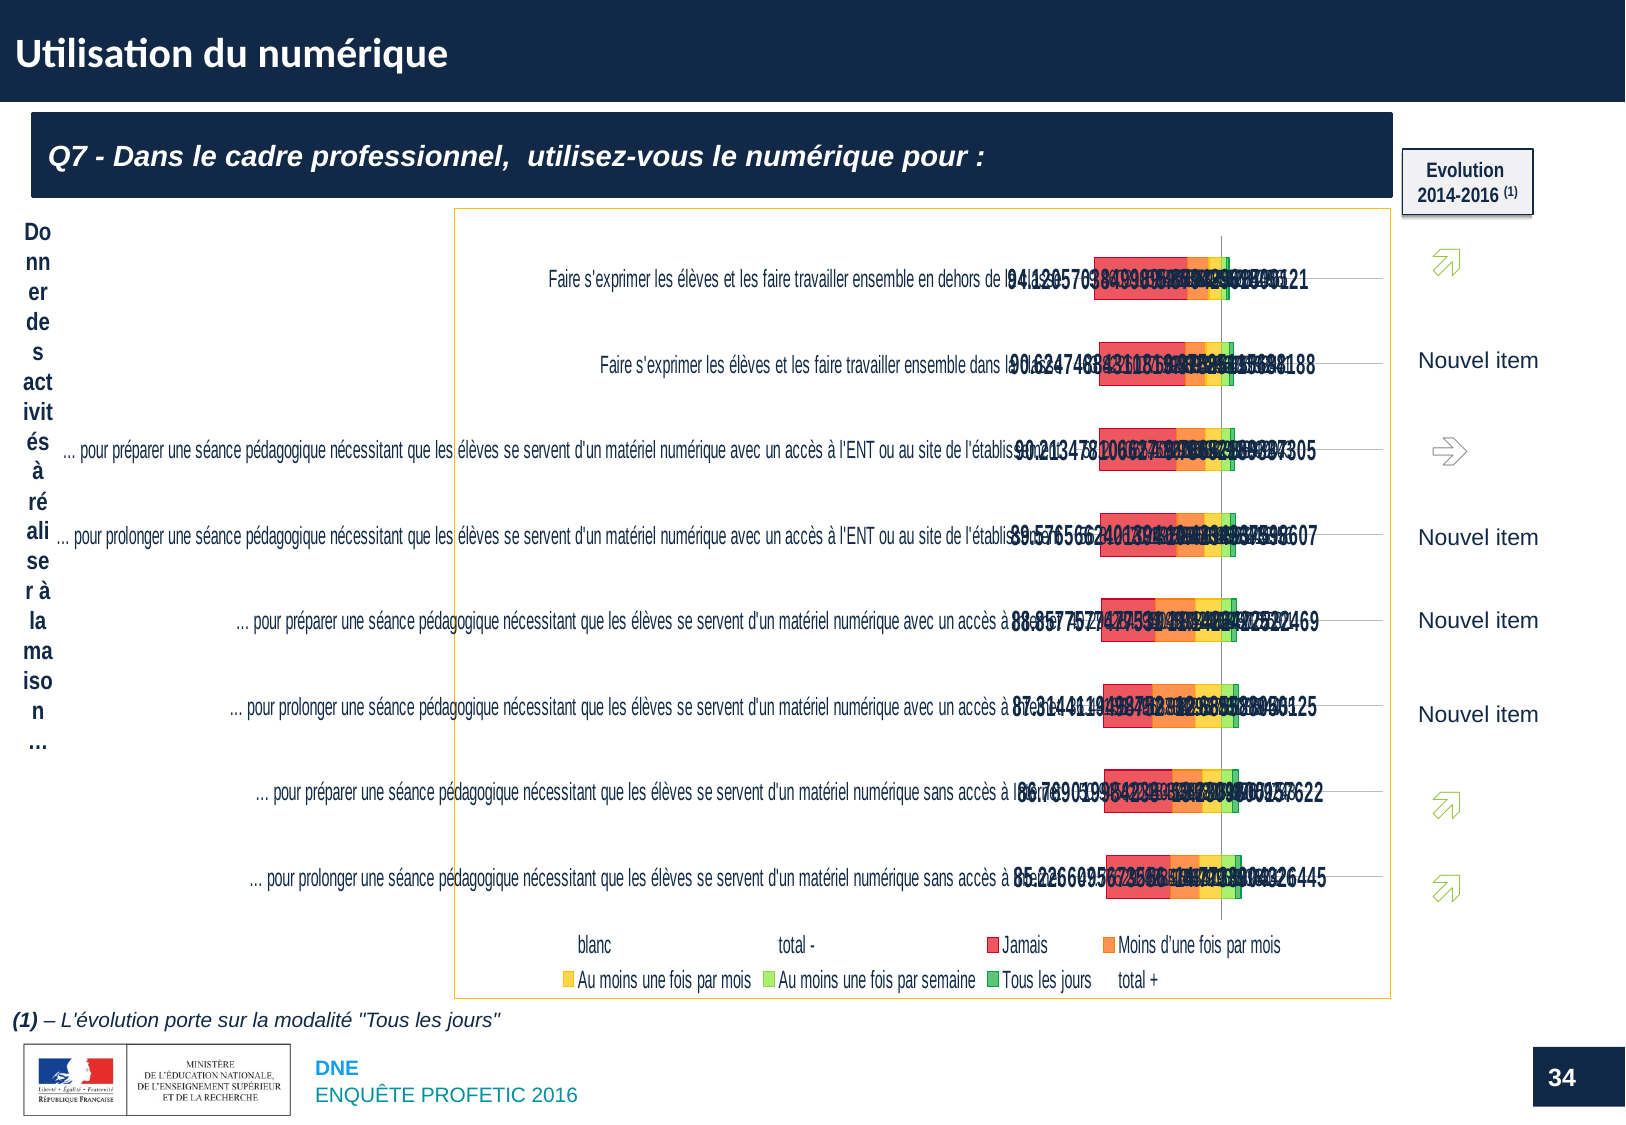

# Utilisation du numérique
Q7 - Dans le cadre professionnel, utilisez-vous le numérique pour :
Evolution
2014-2016 (1)
Donner des activités à réaliser à la maison…
### Chart
| Category | blanc | total - | Jamais | Moins d’une fois par mois | Au moins une fois par mois | Au moins une fois par semaine | Tous les jours | total + |
|---|---|---|---|---|---|---|---|---|
| ... pour prolonger une séance pédagogique nécessitant que les élèves se servent d'un matériel numérique sans accès à Internet | 29.5467808652889 | 85.2266095673556 | 47.7762929785223 | 21.4984756791181 | 15.9518409097152 | 10.412354934502 | 4.3610354981426 | 14.7733904326445 |
| … pour préparer une séance pédagogique nécessitant que les élèves se servent d'un matériel numérique sans accès à Internet | 26.4619600315243 | 86.769019984238 | 50.9458104403229 | 22.1845319211497 | 13.6386776227652 | 8.75780893905979 | 4.47317107670243 | 13.2309800157622 |
| ... pour prolonger une séance pédagogique nécessitant que les élèves se servent d'un matériel numérique avec un accès à Internet | 25.3711761002498 | 87.3144119498752 | 36.4418544668804 | 31.4912737299583 | 19.3812837530364 | 9.38976187218443 | 3.29582617794055 | 12.685588050125 |
| ... pour préparer une séance pédagogique nécessitant que les élèves se servent d'un matériel numérique avec un accès à Internet | 22.2844845044937 | 88.8577577477531 | 40.2962843951918 | 29.3340489845839 | 19.2274243679775 | 8.0574084607259 | 3.08483379152101 | 11.1422422522469 |
| ... pour prolonger une séance pédagogique nécessitant que les élèves se servent d'un matériel numérique avec un accès à l'ENT ou au site de l'établissement | 20.8468675197212 | 89.5765662401394 | 56.8126702992498 | 20.1802960812965 | 12.5835998595932 | 6.91858809841515 | 3.50484566144556 | 10.4234337598607 |
| ... pour préparer une séance pédagogique nécessitant que les élèves se servent d'un matériel numérique avec un accès à l'ENT ou au site de l'établissement | 19.5730437867458 | 90.213478106627 | 57.200065468219 | 21.4031083387109 | 11.6103042996971 | 6.95569798589904 | 2.83082390747403 | 9.78652189337305 |
| Faire s'exprimer les élèves et les faire travailler ensemble dans la classe | 18.7505023137636 | 90.6247488431181 | 63.8226077631739 | 15.5599333992731 | 11.2422076806712 | 6.48036466529247 | 2.89488649158941 | 9.37525115688188 |
| Faire s'exprimer les élèves et les faire travailler ensemble en dehors de la classe | 11.7588592300021 | 94.1205703849989 | 69.4603100387157 | 15.6906760906288 | 8.96958425565449 | 4.24109450517356 | 1.63833510982765 | 5.87942961500121 |
Nouvel item

Nouvel item
Nouvel item
Nouvel item


(1) – L'évolution porte sur la modalité "Tous les jours"
31